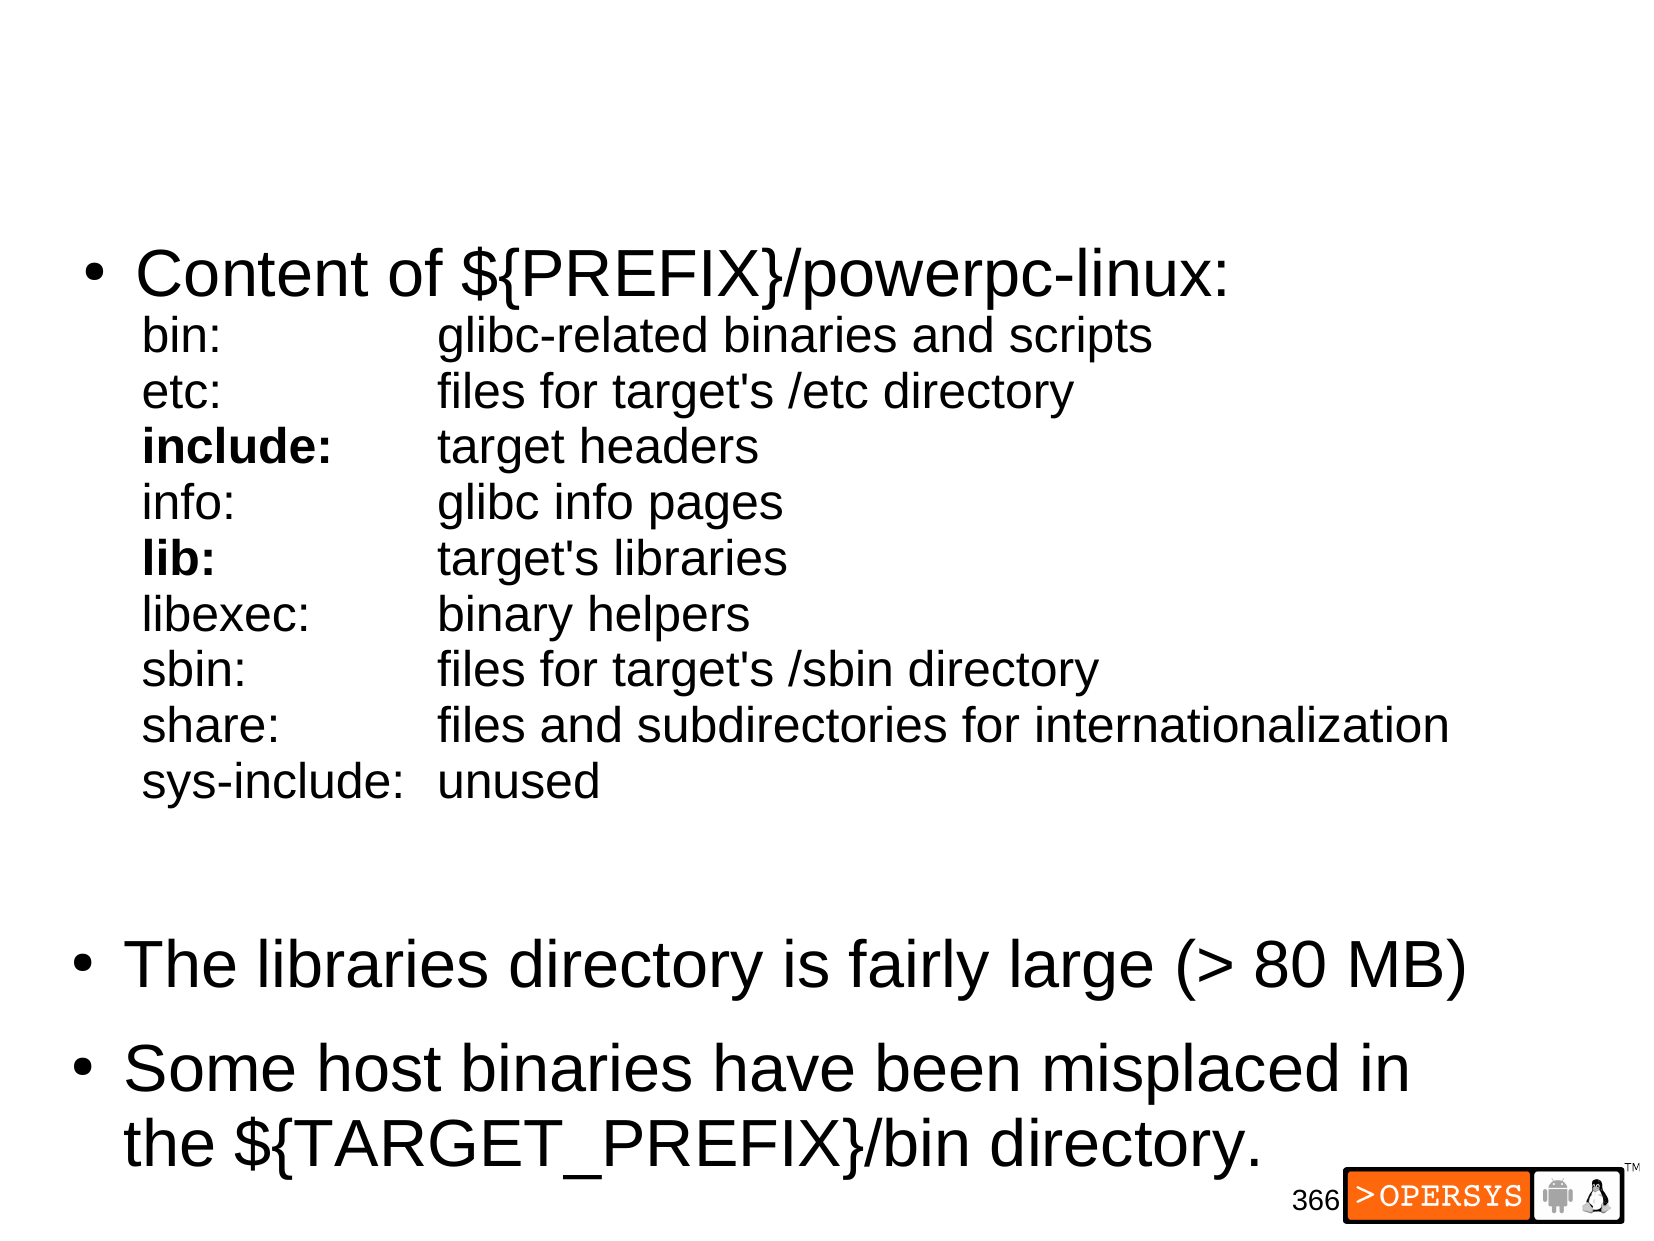

# Content of ${PREFIX}/powerpc-linux:
bin:			glibc-related binaries and scripts
etc:			files for target's /etc directory
include:		target headers
info:			glibc info pages
lib:			target's libraries
libexec:		binary helpers
sbin:			files for target's /sbin directory
share:			files and subdirectories for internationalization
sys-include:	unused
The libraries directory is fairly large (> 80 MB)
Some host binaries have been misplaced in the ${TARGET_PREFIX}/bin directory.